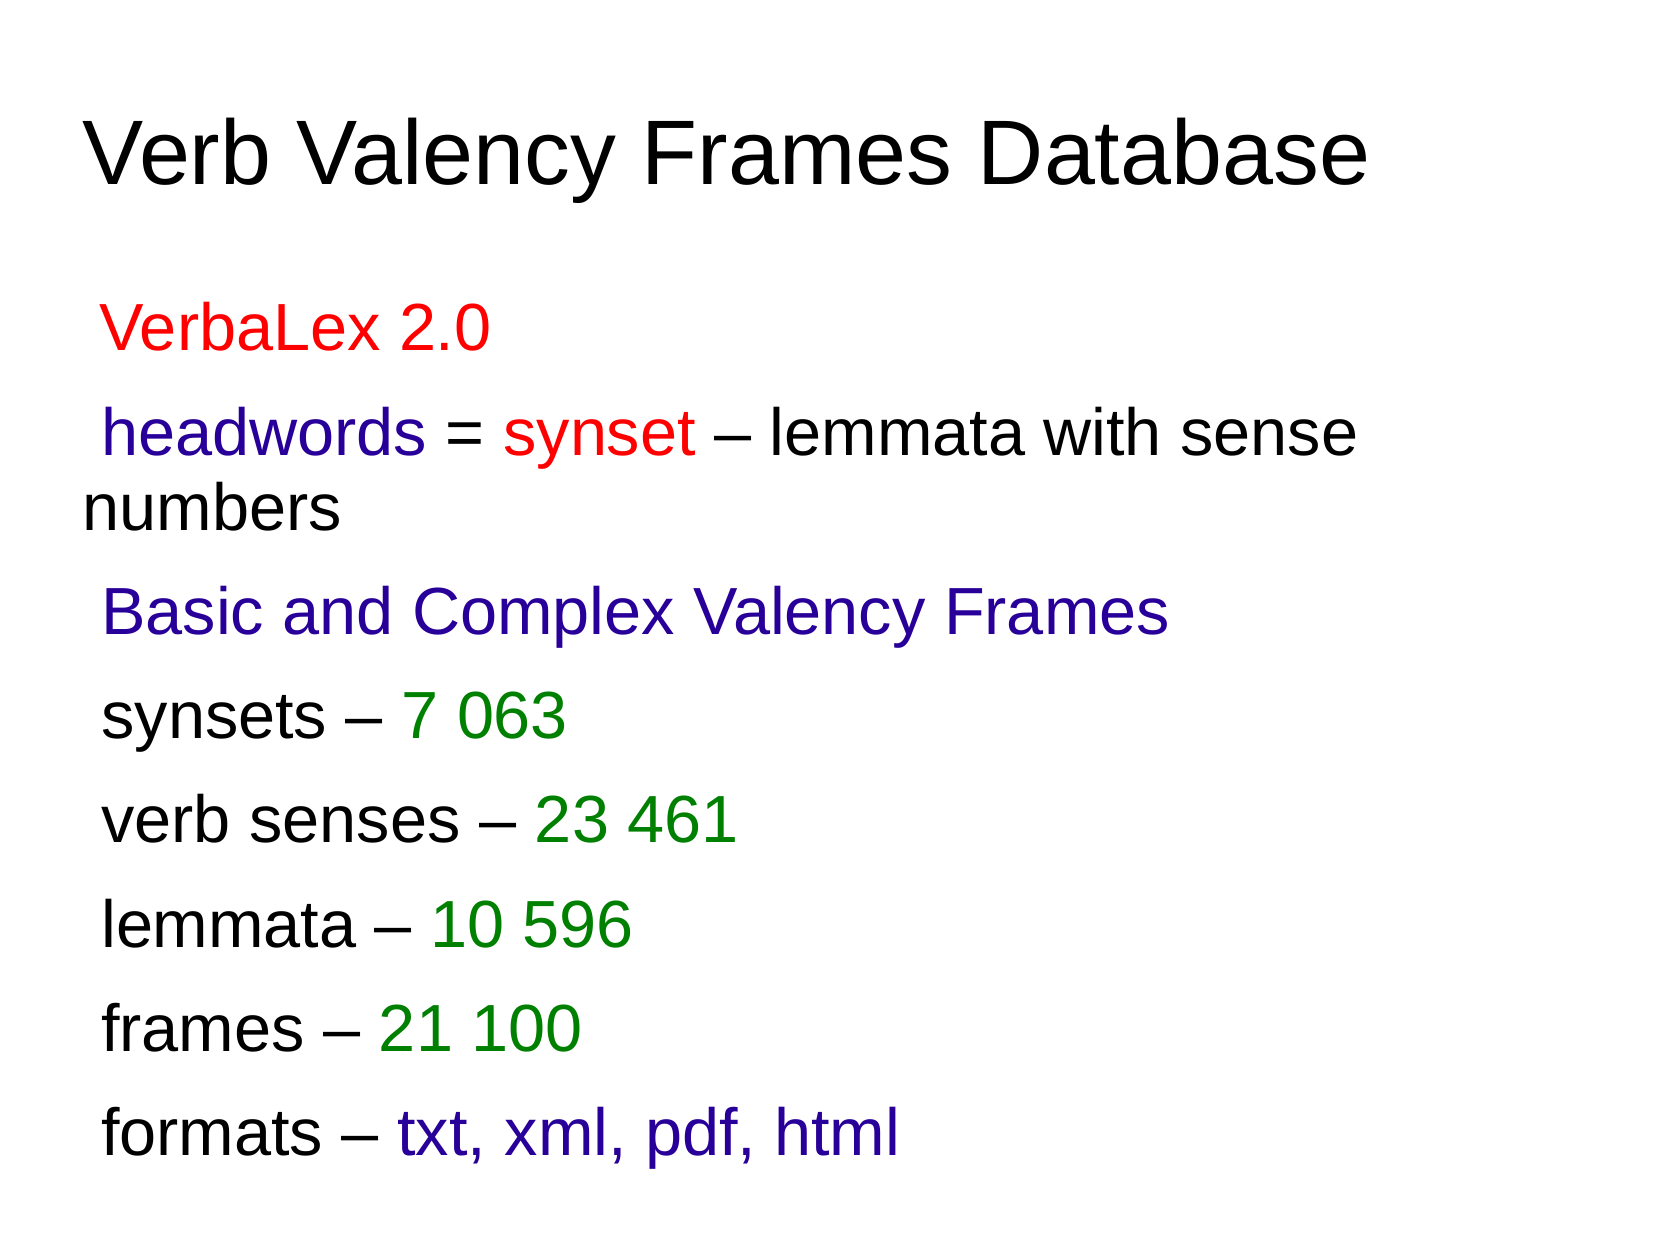

# Verb Valency Frames Database
 VerbaLex 2.0
 headwords = synset – lemmata with sense numbers
 Basic and Complex Valency Frames
 synsets – 7 063
 verb senses – 23 461
 lemmata – 10 596
 frames – 21 100
 formats – txt, xml, pdf, html